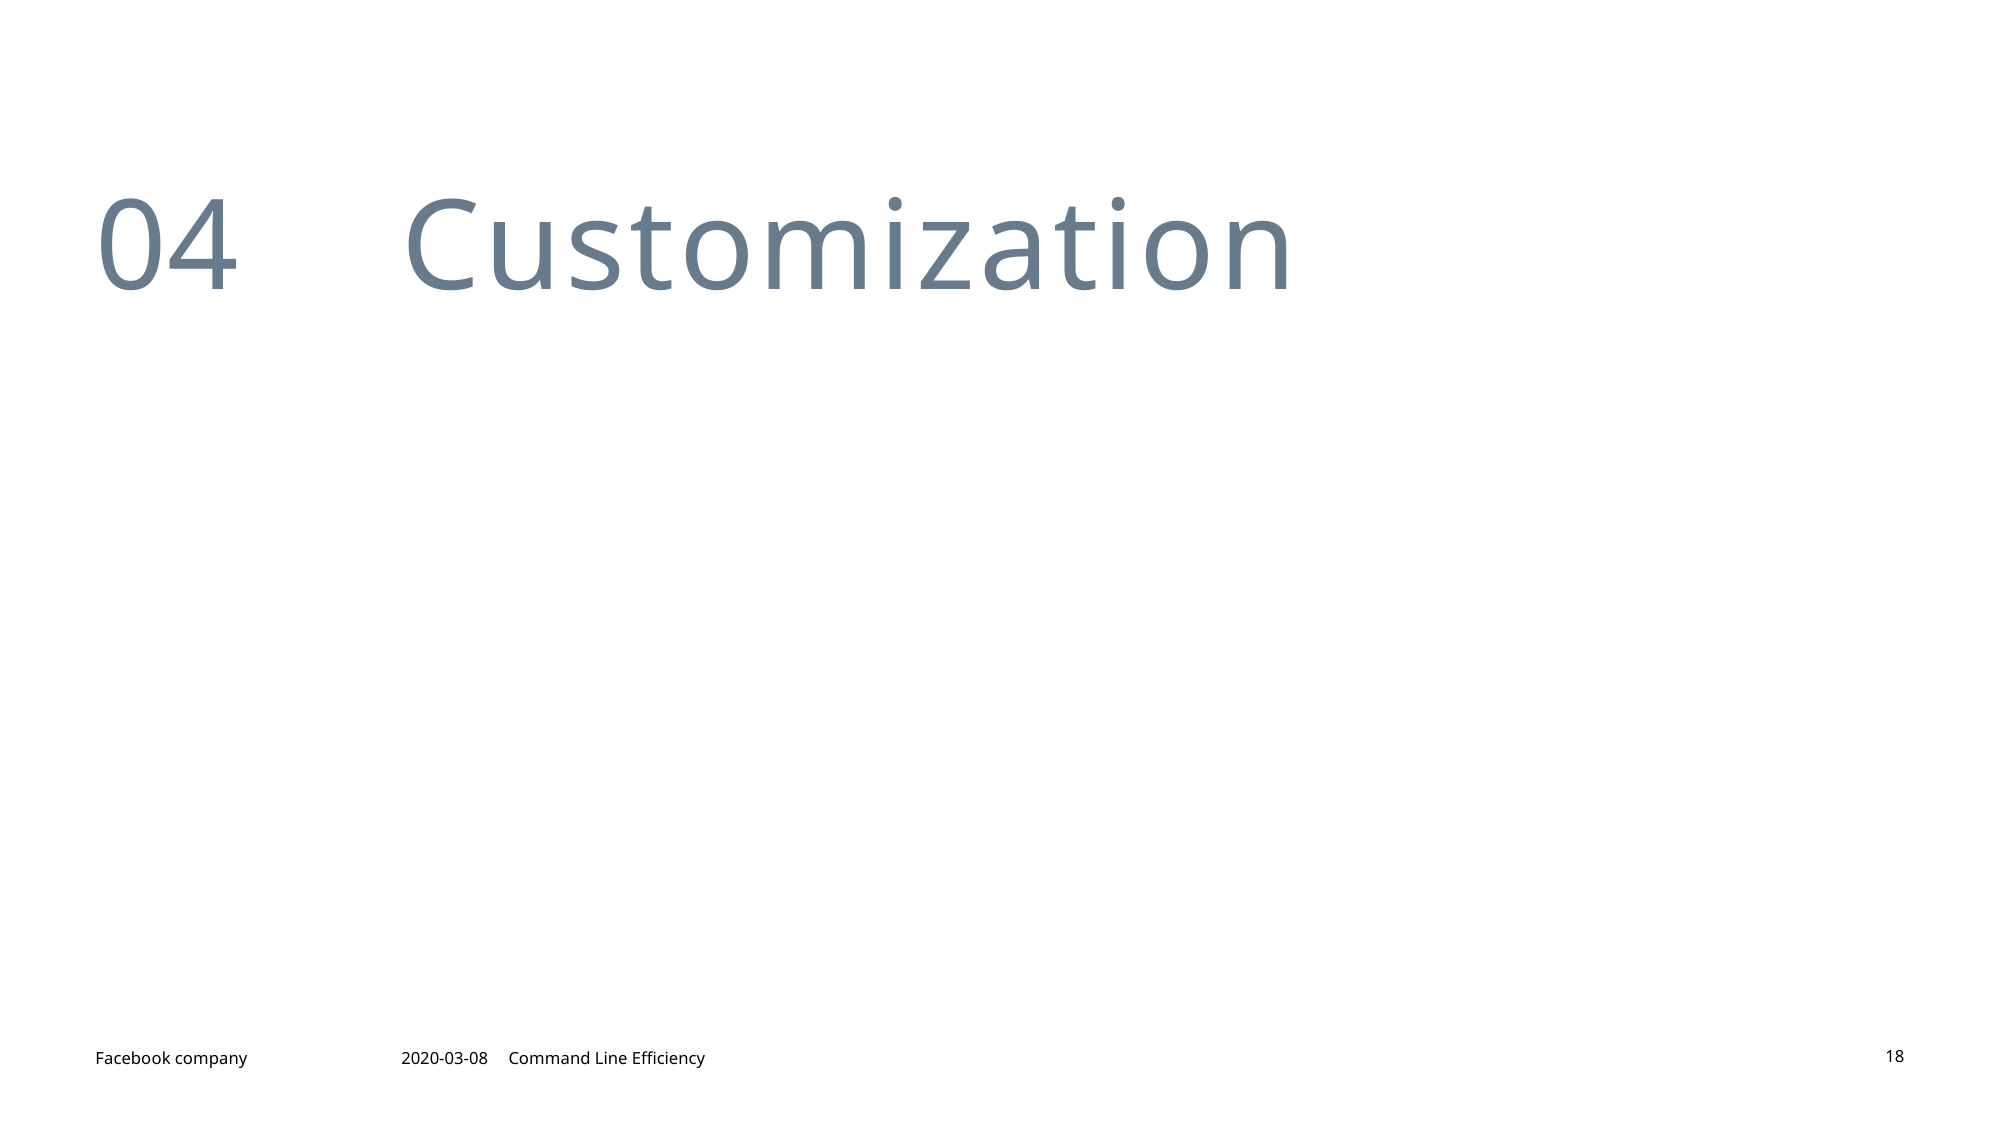

Customization
# 04
2020-03-08
Command Line Efficiency